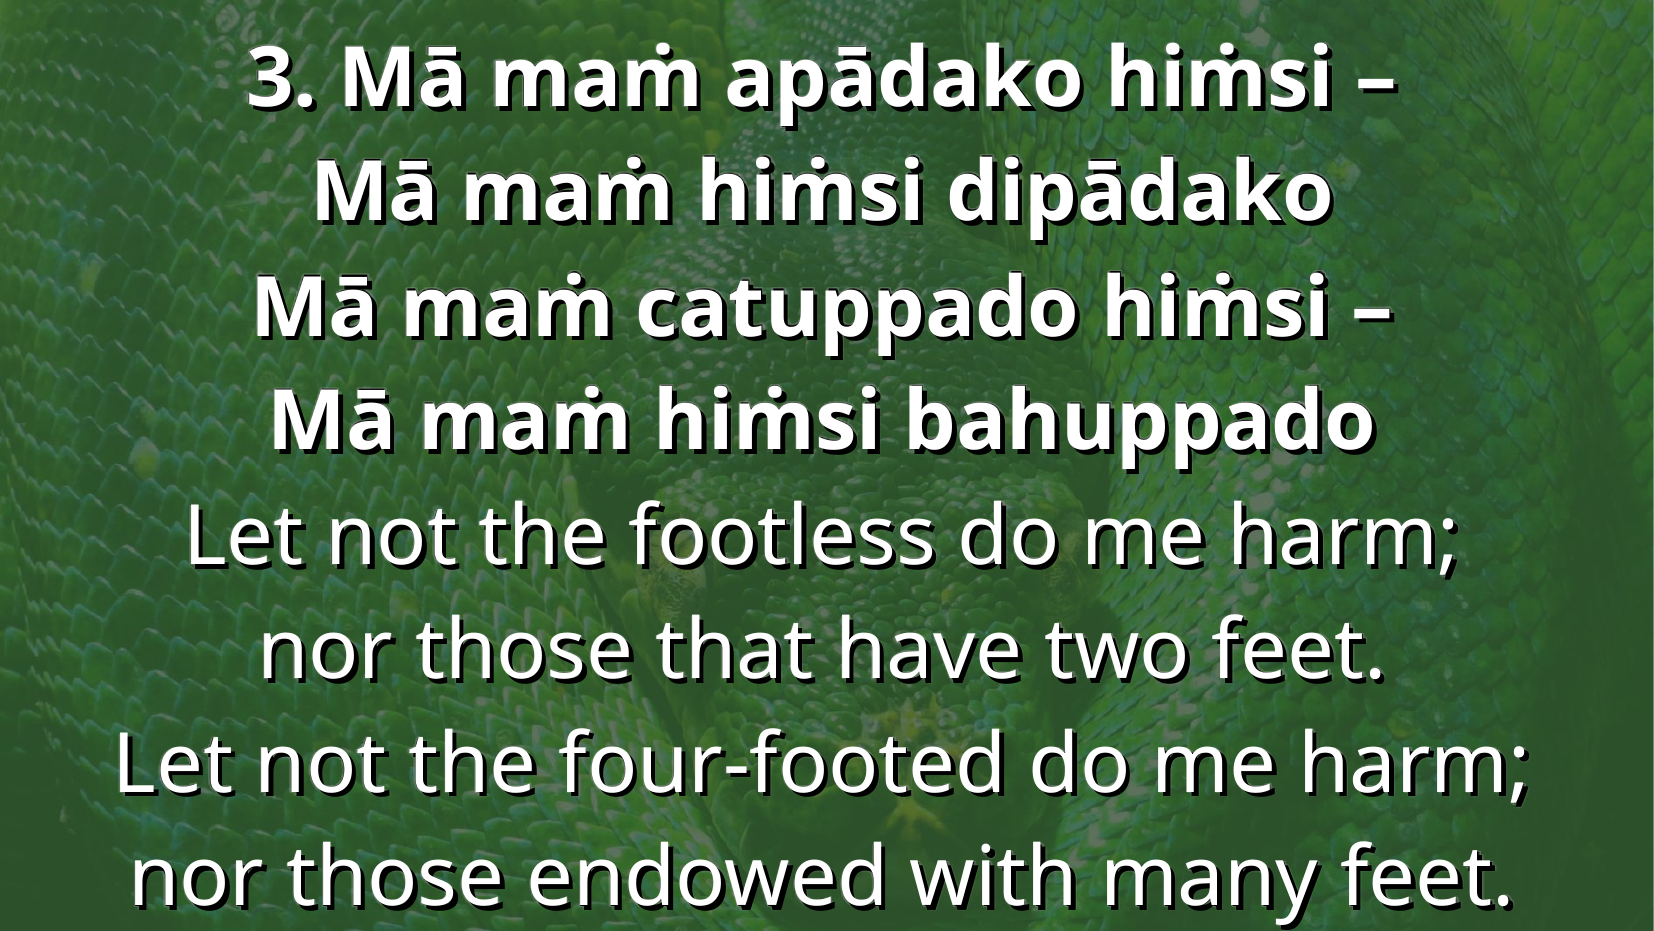

# 3. Mā maṁ apādako hiṁsi – Mā maṁ hiṁsi dipādako
Mā maṁ catuppado hiṁsi –
Mā maṁ hiṁsi bahuppado
Let not the footless do me harm;
nor those that have two feet.
Let not the four-footed do me harm;
nor those endowed with many feet.